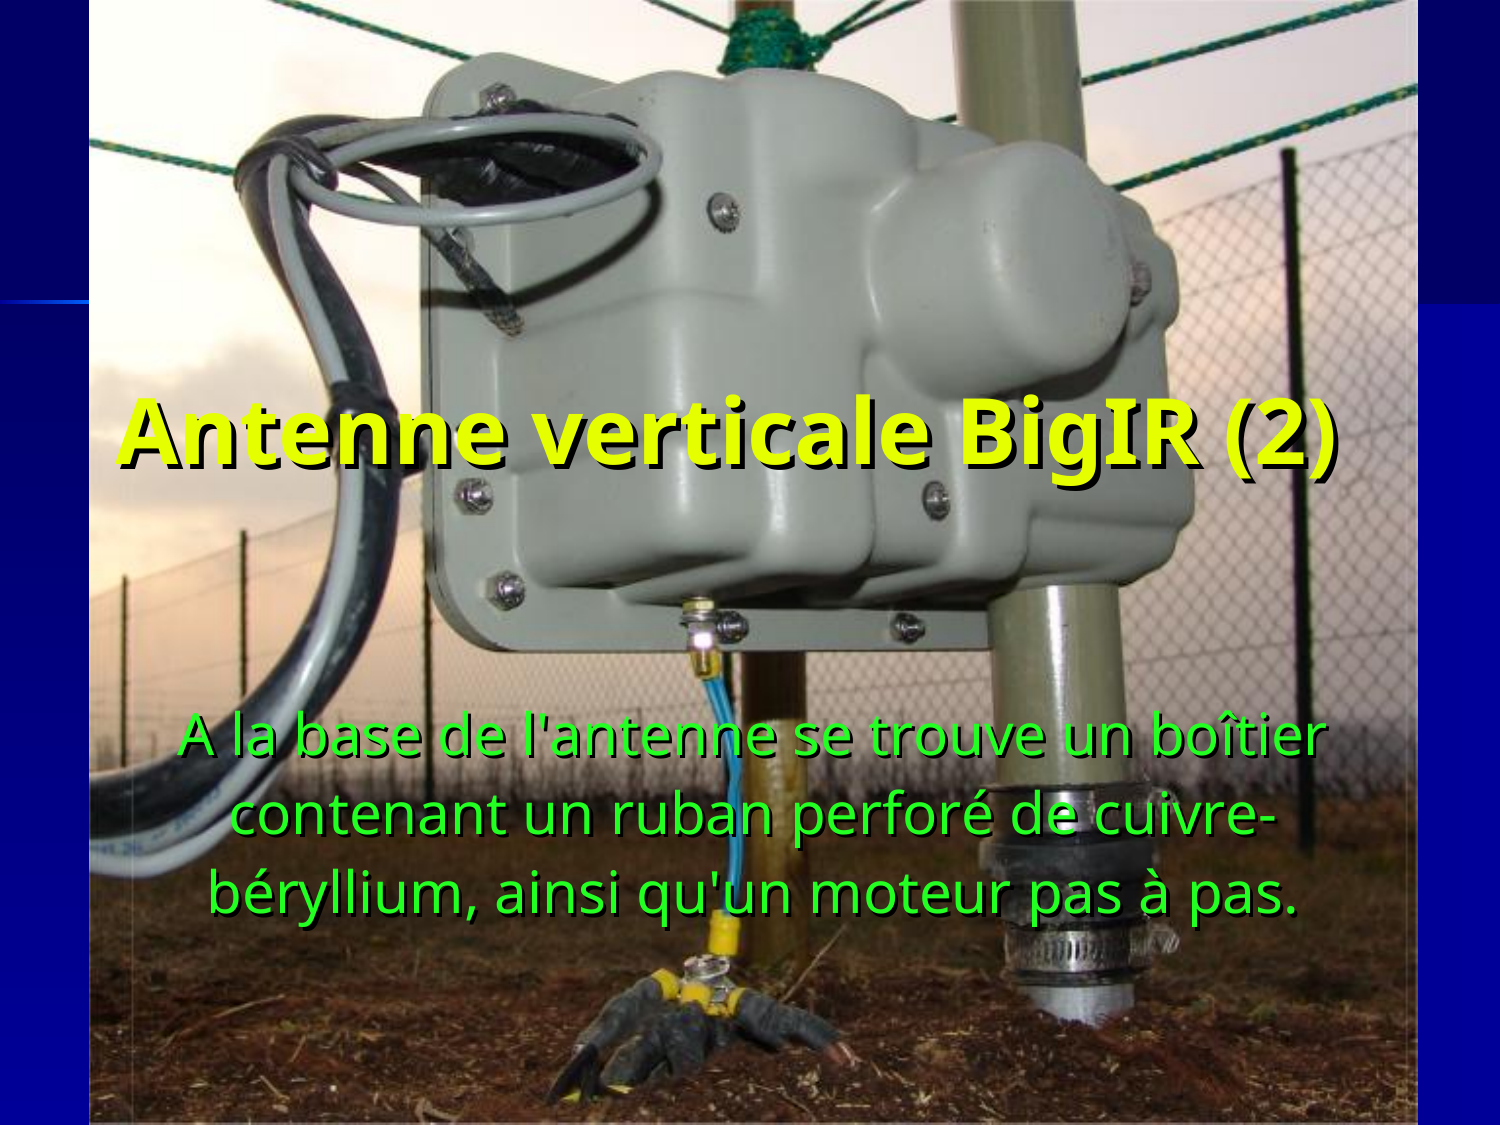

# Antenne verticale BigIR (2)
A la base de l'antenne se trouve un boîtier contenant un ruban perforé de cuivre-béryllium, ainsi qu'un moteur pas à pas.